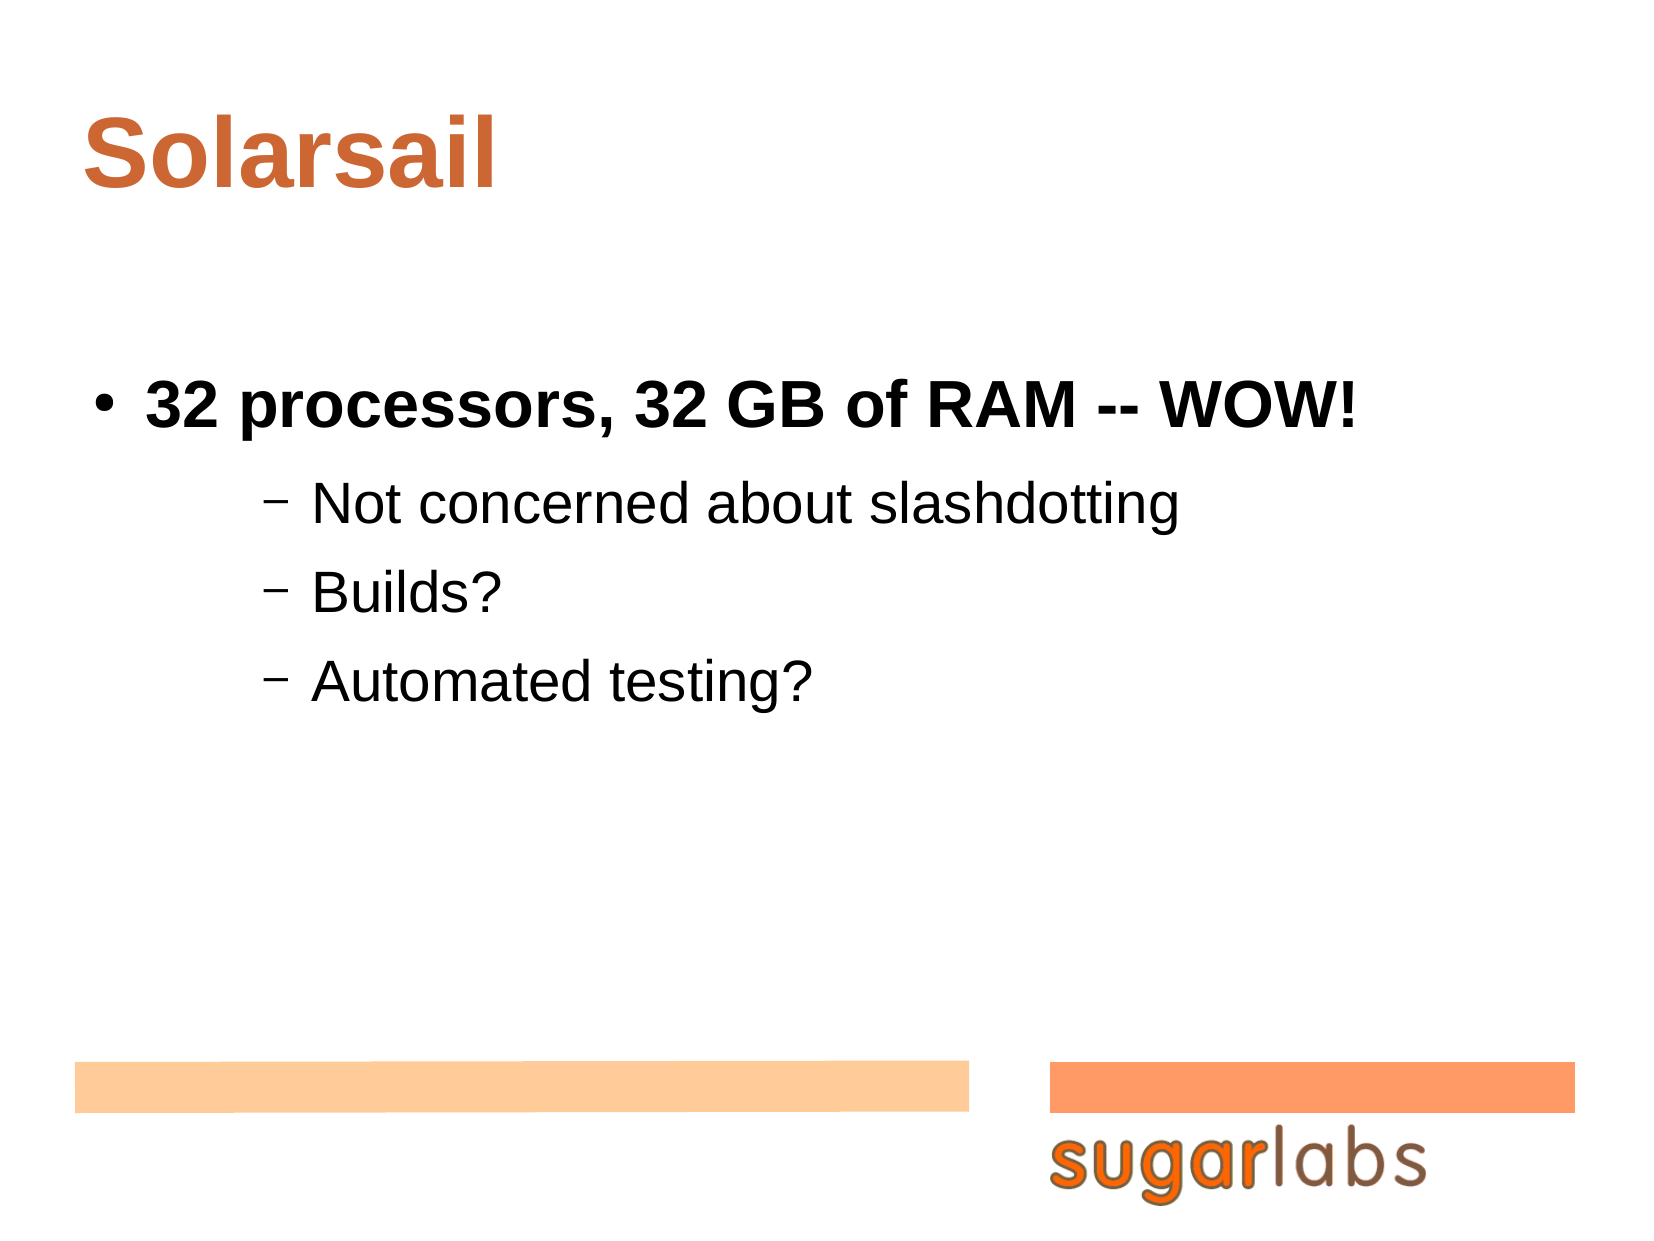

# Solarsail
32 processors, 32 GB of RAM -- WOW!
Not concerned about slashdotting
Builds?
Automated testing?